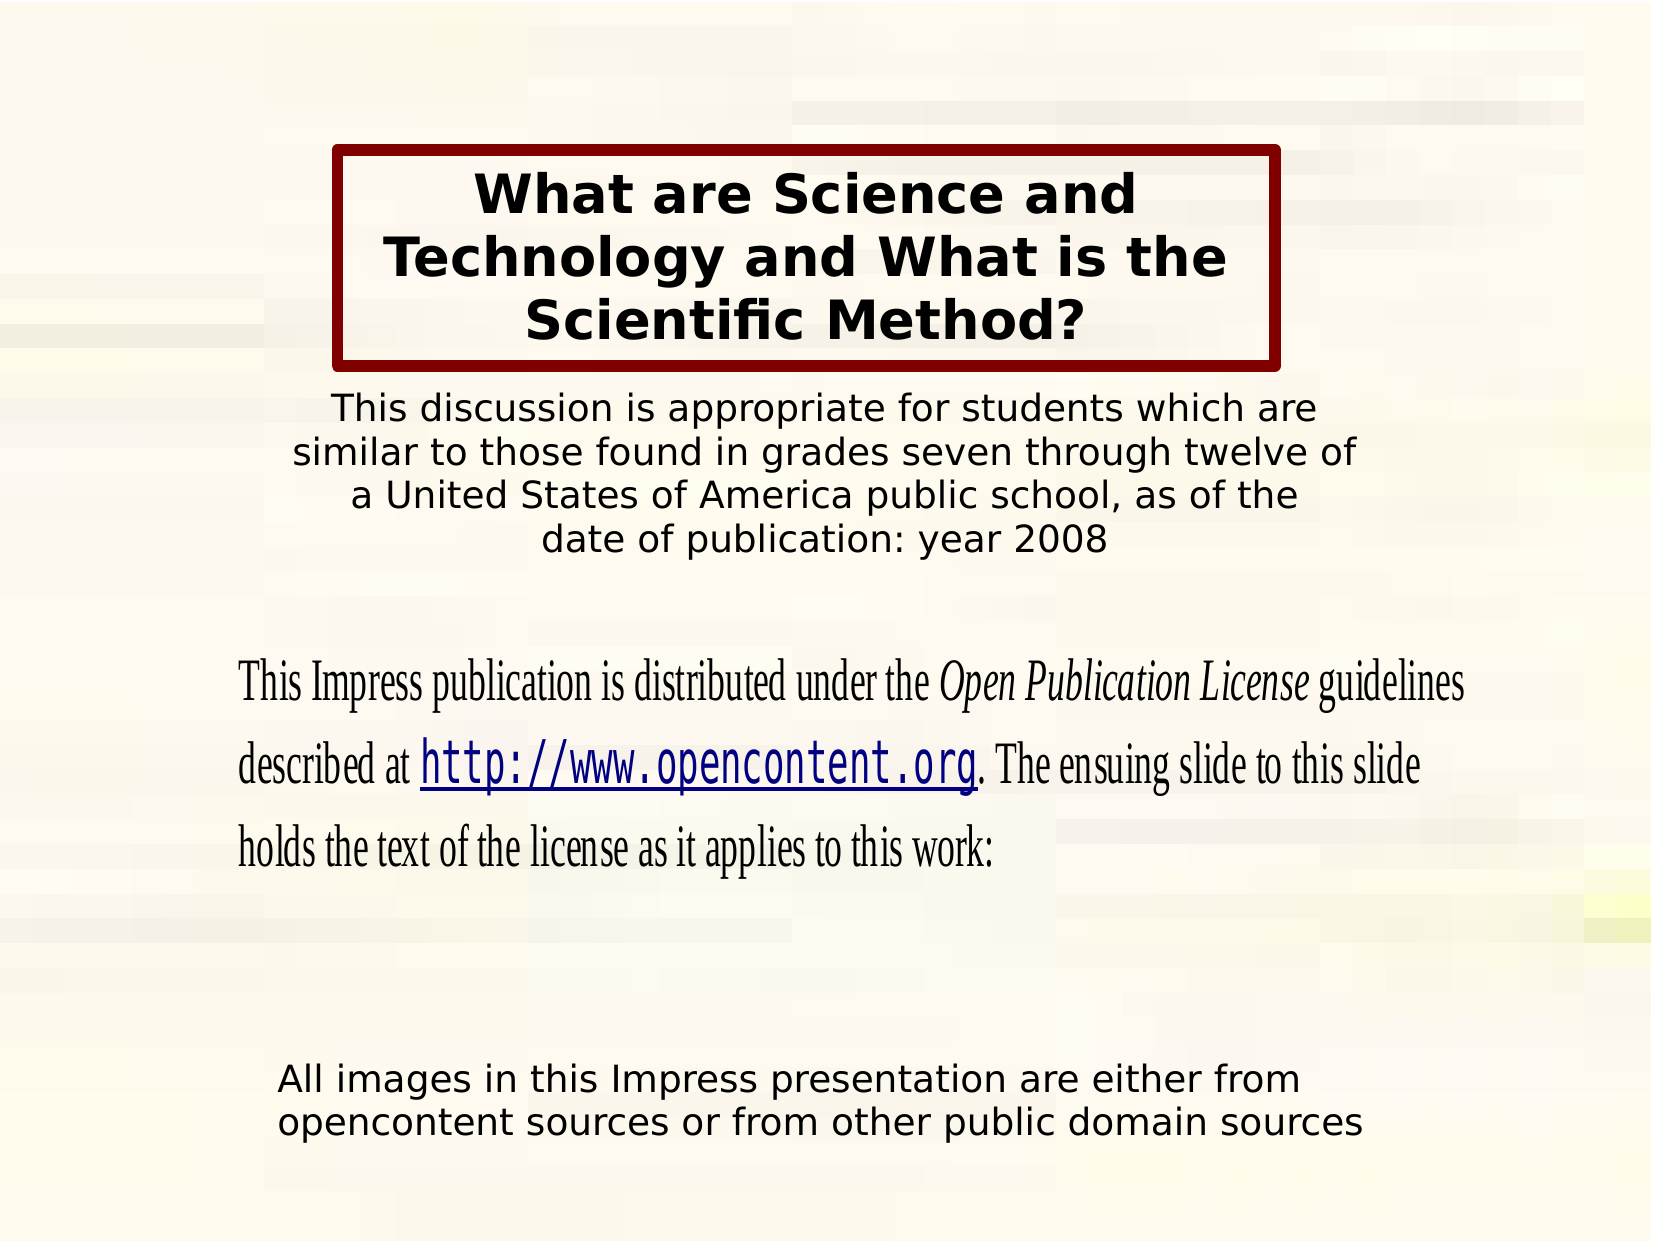

What are Science and Technology and What is the Scientific Method?
This discussion is appropriate for students which are similar to those found in grades seven through twelve of a United States of America public school, as of the
date of publication: year 2008
All images in this Impress presentation are either from opencontent sources or from other public domain sources